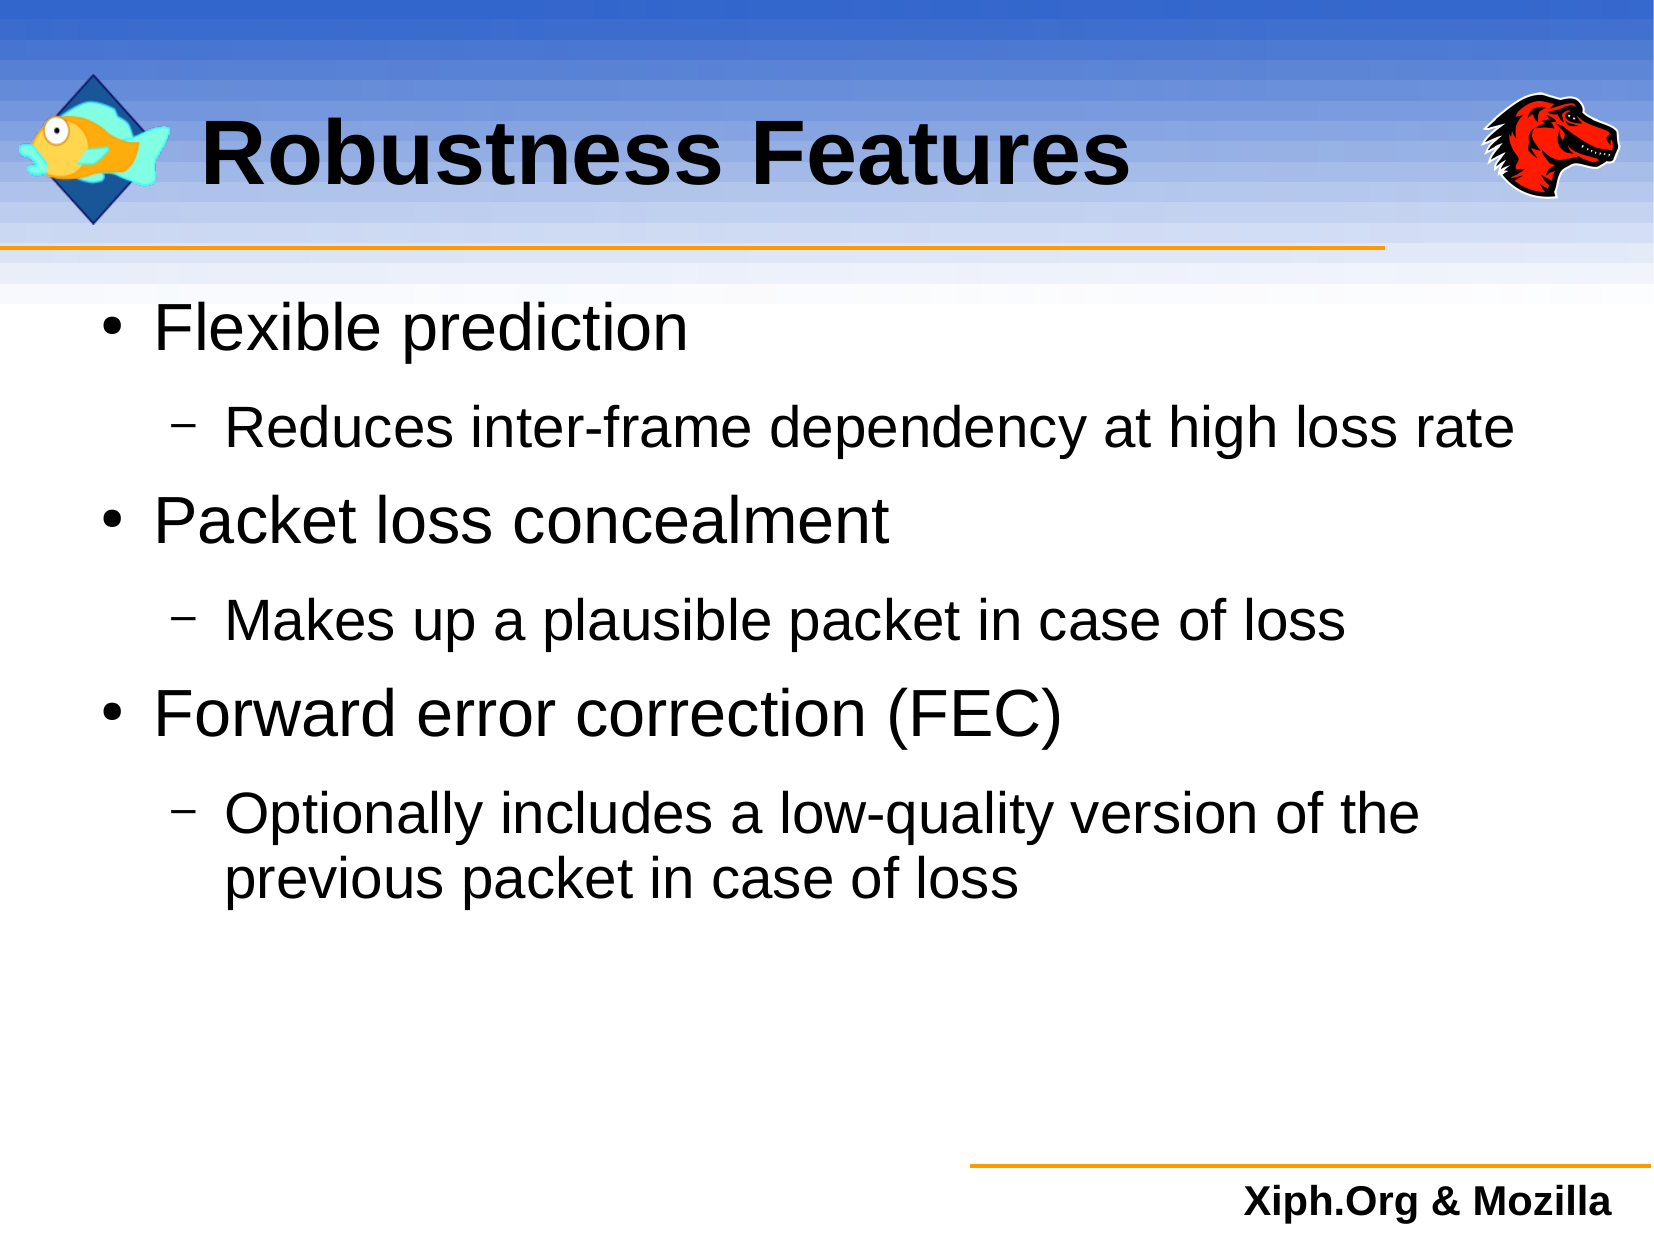

# Robustness Features
Flexible prediction
Reduces inter-frame dependency at high loss rate
Packet loss concealment
Makes up a plausible packet in case of loss
Forward error correction (FEC)
Optionally includes a low-quality version of the previous packet in case of loss